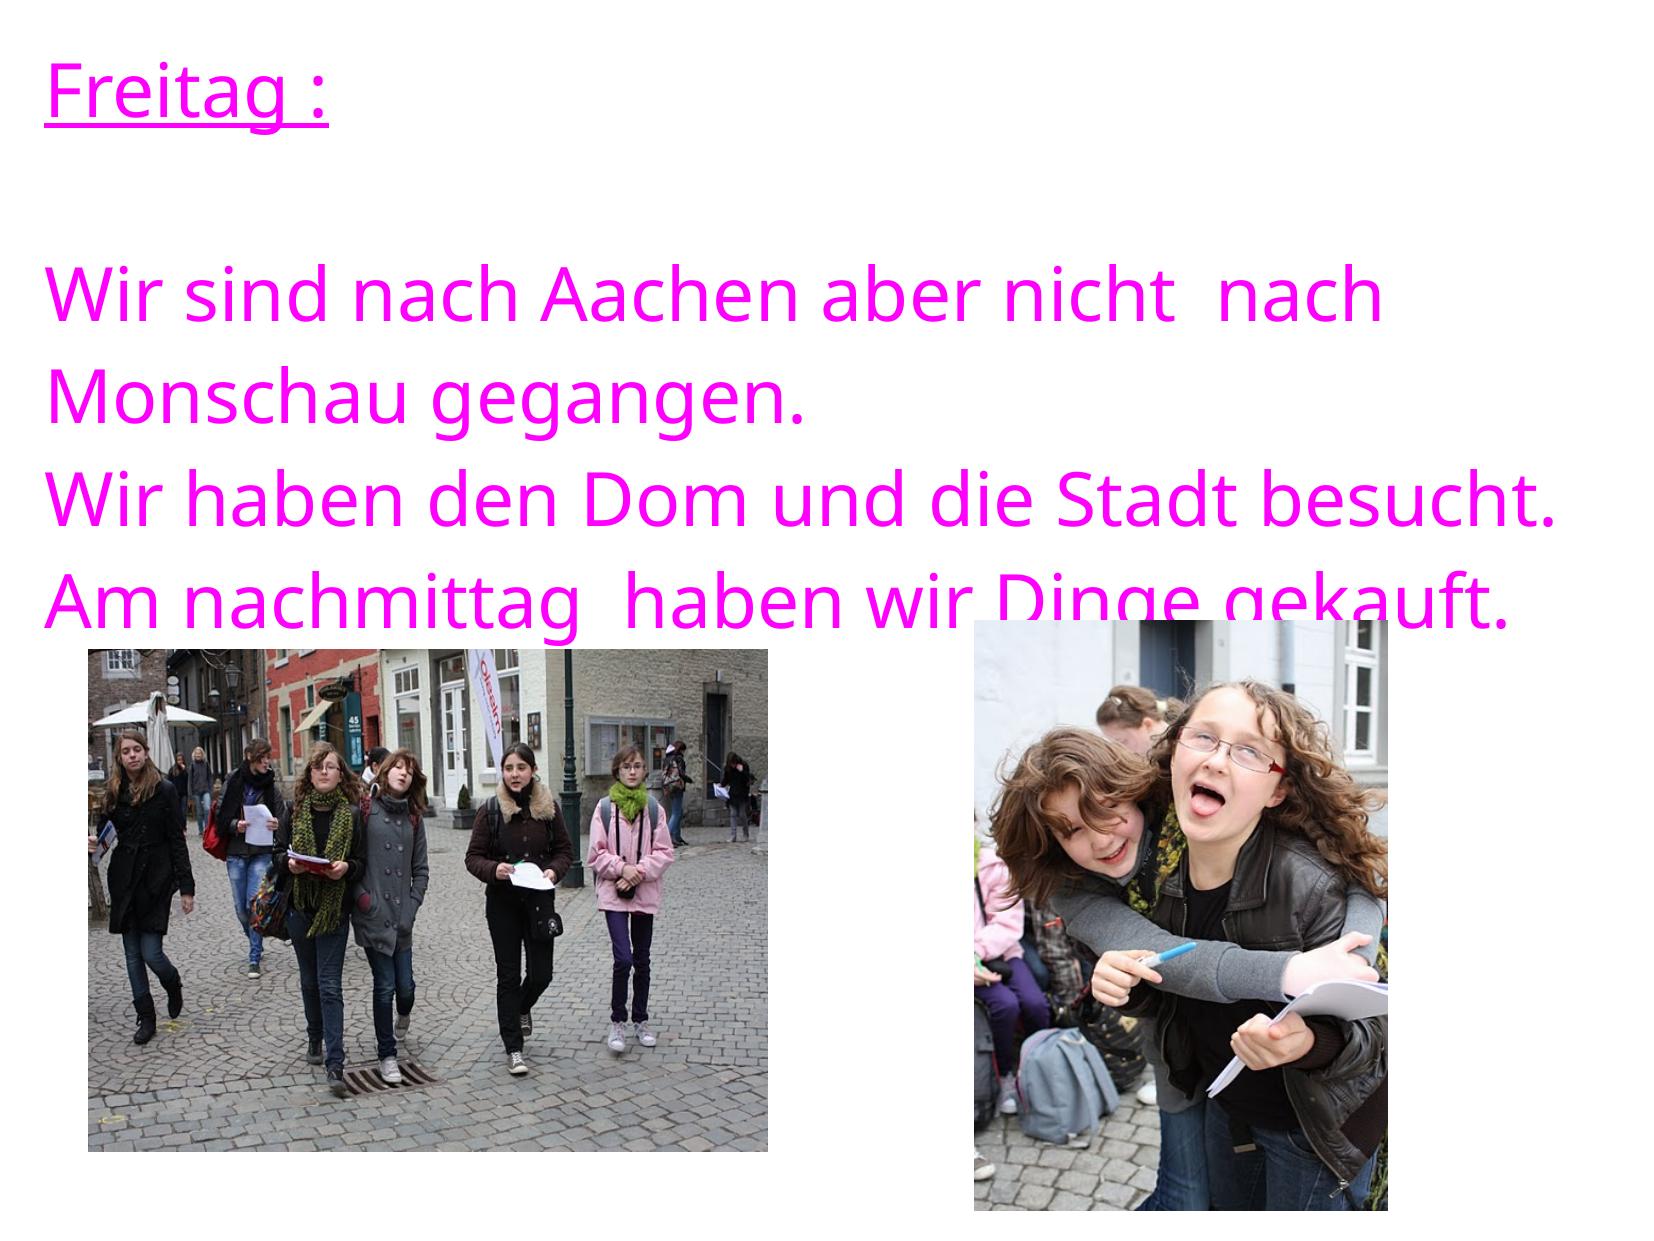

Freitag :
Wir sind nach Aachen aber nicht nach Monschau gegangen.
Wir haben den Dom und die Stadt besucht. Am nachmittag haben wir Dinge gekauft.